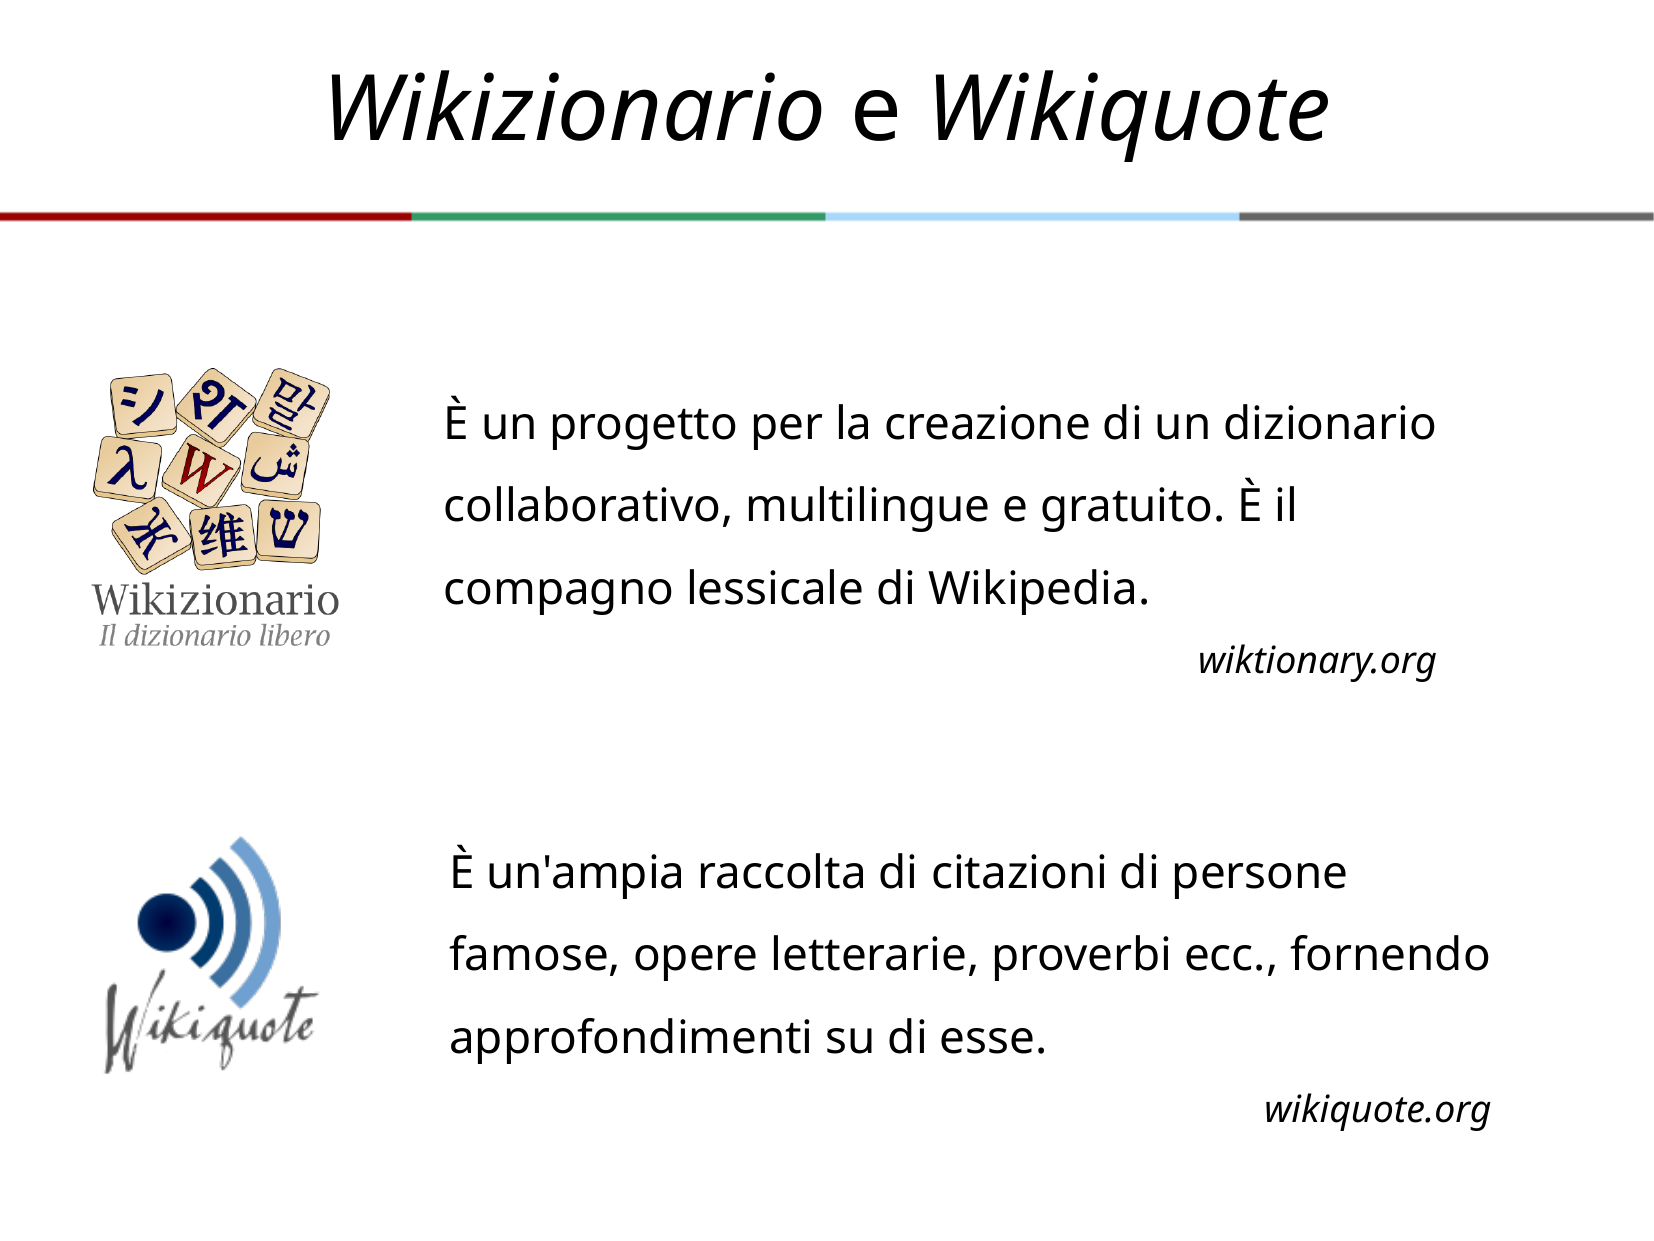

Wikizionario e Wikiquote
È un progetto per la creazione di un dizionario collaborativo, multilingue e gratuito. È il compagno lessicale di Wikipedia.
wiktionary.org
È un'ampia raccolta di citazioni di persone famose, opere letterarie, proverbi ecc., fornendo approfondimenti su di esse.
wikiquote.org